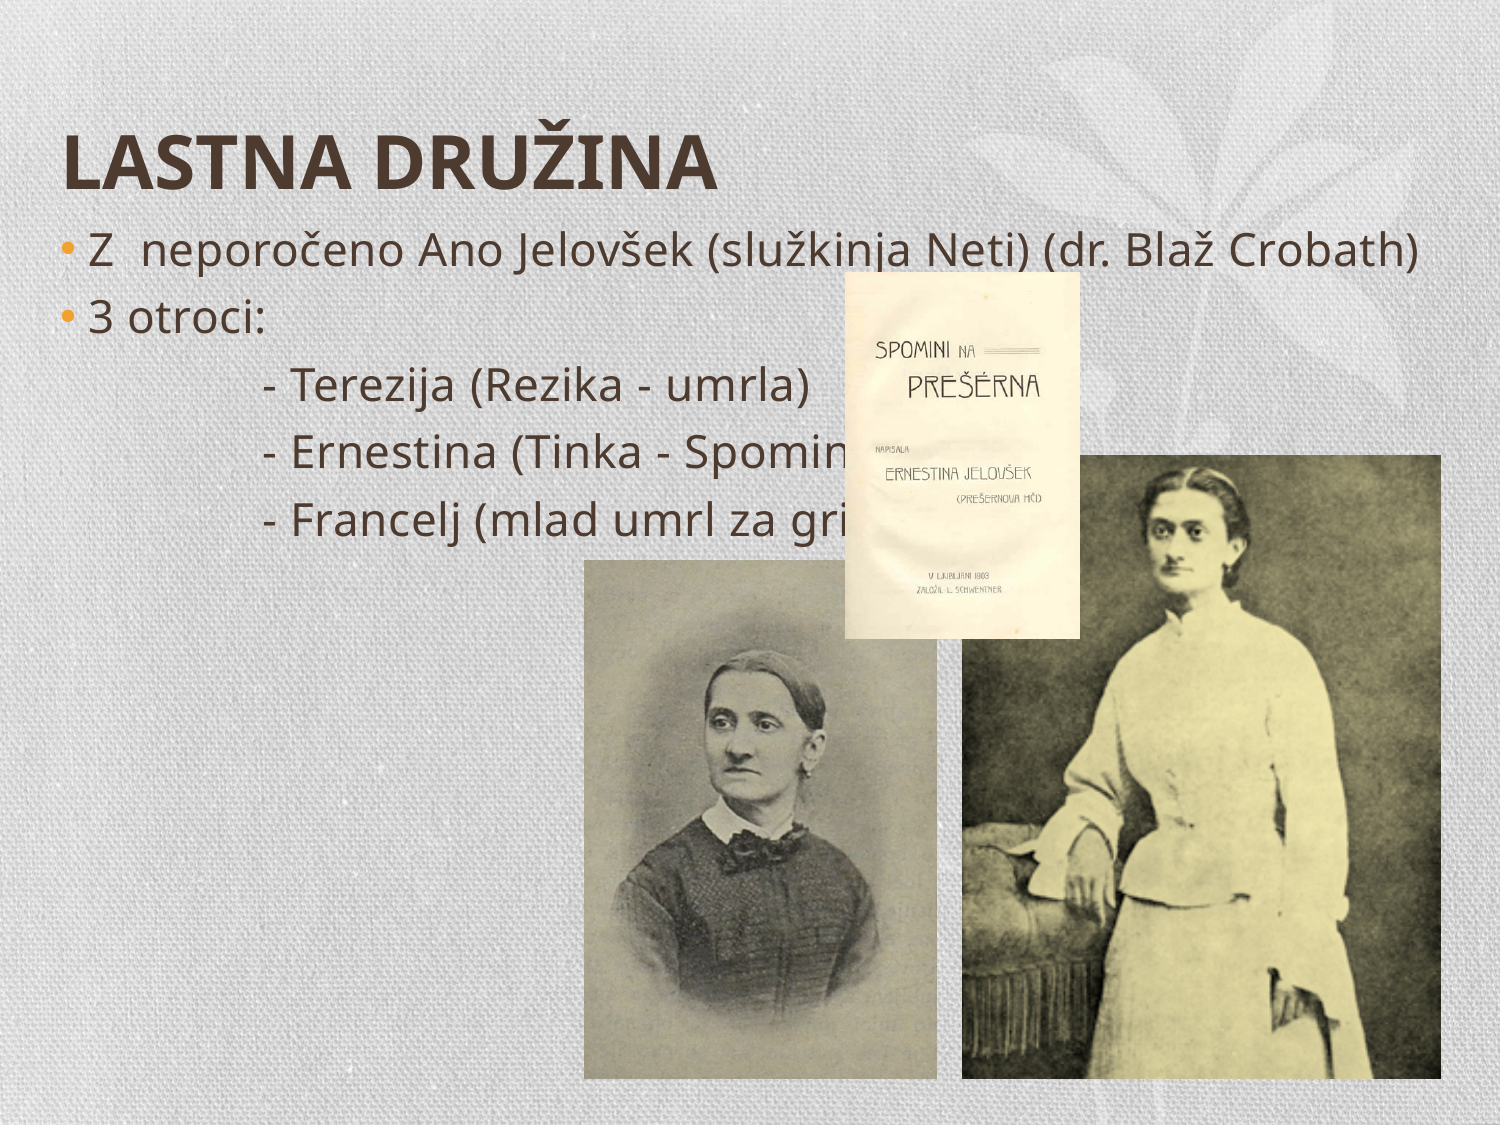

# LASTNA DRUŽINA
Z neporočeno Ano Jelovšek (služkinja Neti) (dr. Blaž Crobath)
3 otroci:
 - Terezija (Rezika - umrla)
 - Ernestina (Tinka - Spomini)
 - Francelj (mlad umrl za grižo)